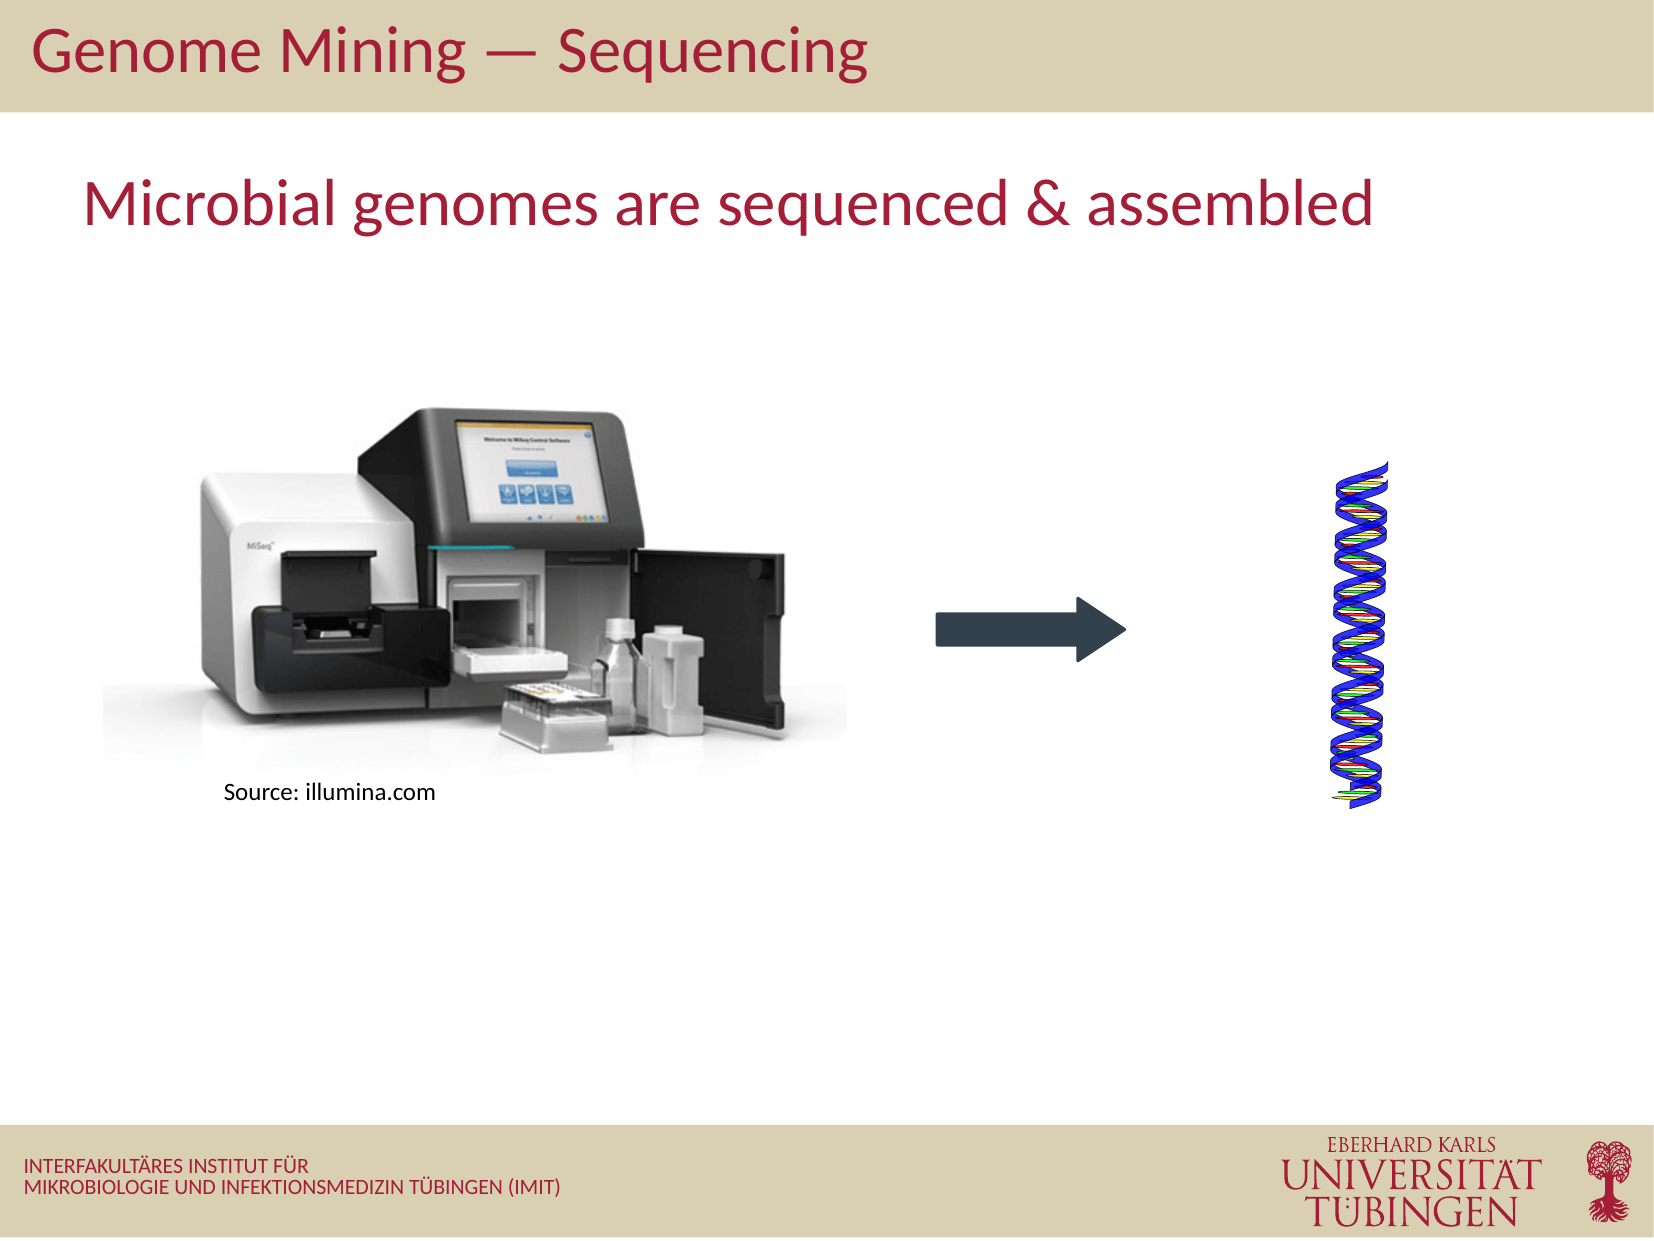

# Genome Mining — Sequencing
Microbial genomes are sequenced & assembled
Source: illumina.com